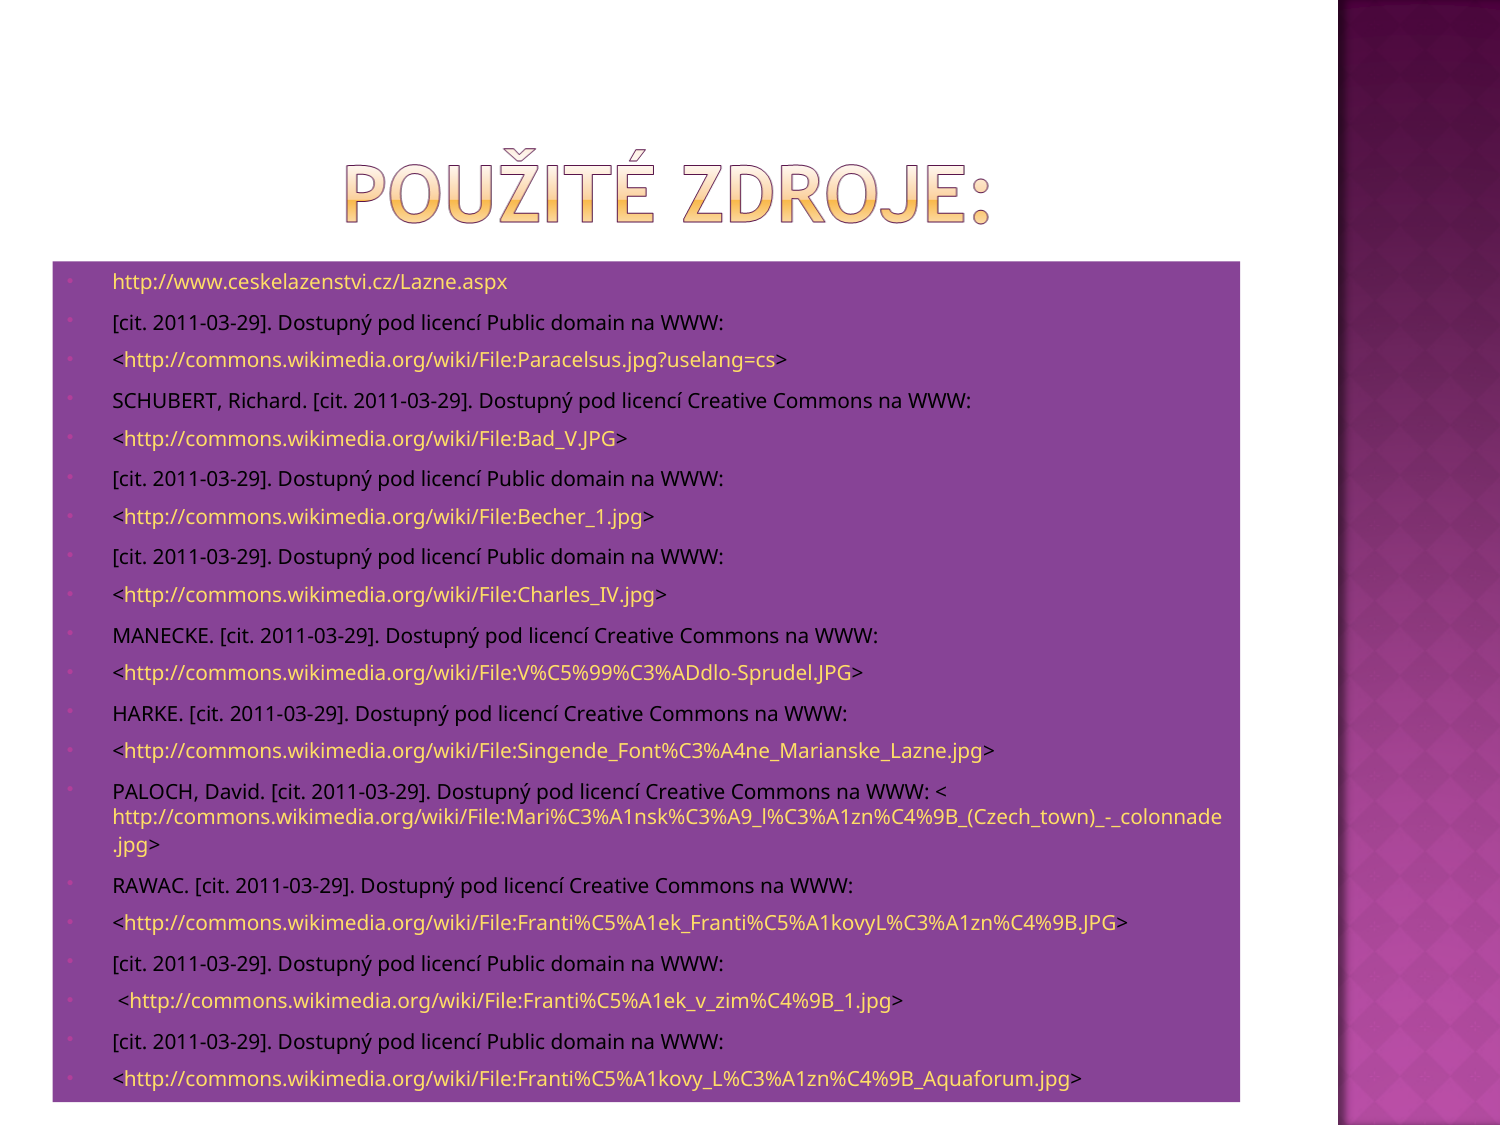

# http://www.ceskelazenstvi.cz/Lazne.aspx
[cit. 2011-03-29]. Dostupný pod licencí Public domain na WWW:
<http://commons.wikimedia.org/wiki/File:Paracelsus.jpg?uselang=cs>
SCHUBERT, Richard. [cit. 2011-03-29]. Dostupný pod licencí Creative Commons na WWW:
<http://commons.wikimedia.org/wiki/File:Bad_V.JPG>
[cit. 2011-03-29]. Dostupný pod licencí Public domain na WWW:
<http://commons.wikimedia.org/wiki/File:Becher_1.jpg>
[cit. 2011-03-29]. Dostupný pod licencí Public domain na WWW:
<http://commons.wikimedia.org/wiki/File:Charles_IV.jpg>
MANECKE. [cit. 2011-03-29]. Dostupný pod licencí Creative Commons na WWW:
<http://commons.wikimedia.org/wiki/File:V%C5%99%C3%ADdlo-Sprudel.JPG>
HARKE. [cit. 2011-03-29]. Dostupný pod licencí Creative Commons na WWW:
<http://commons.wikimedia.org/wiki/File:Singende_Font%C3%A4ne_Marianske_Lazne.jpg>
PALOCH, David. [cit. 2011-03-29]. Dostupný pod licencí Creative Commons na WWW: <http://commons.wikimedia.org/wiki/File:Mari%C3%A1nsk%C3%A9_l%C3%A1zn%C4%9B_(Czech_town)_-_colonnade.jpg>
RAWAC. [cit. 2011-03-29]. Dostupný pod licencí Creative Commons na WWW:
<http://commons.wikimedia.org/wiki/File:Franti%C5%A1ek_Franti%C5%A1kovyL%C3%A1zn%C4%9B.JPG>
[cit. 2011-03-29]. Dostupný pod licencí Public domain na WWW:
 <http://commons.wikimedia.org/wiki/File:Franti%C5%A1ek_v_zim%C4%9B_1.jpg>
[cit. 2011-03-29]. Dostupný pod licencí Public domain na WWW:
<http://commons.wikimedia.org/wiki/File:Franti%C5%A1kovy_L%C3%A1zn%C4%9B_Aquaforum.jpg>